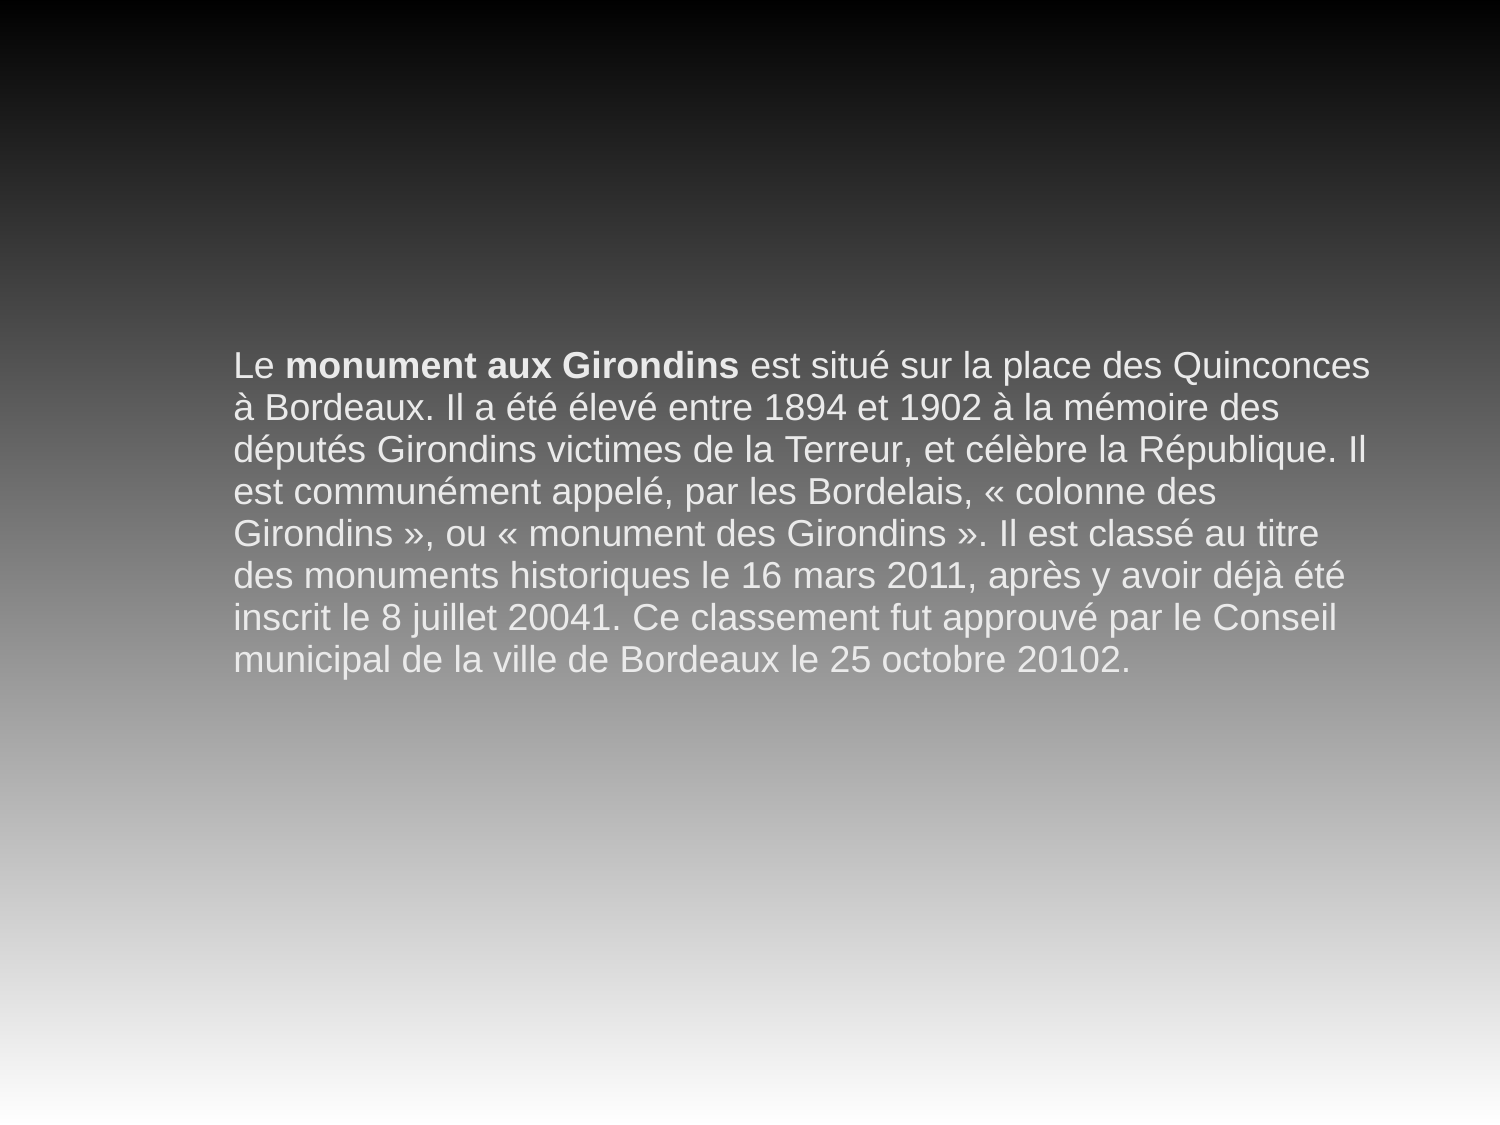

Le monument aux Girondins est situé sur la place des Quinconces à Bordeaux. Il a été élevé entre 1894 et 1902 à la mémoire des députés Girondins victimes de la Terreur, et célèbre la République. Il est communément appelé, par les Bordelais, « colonne des Girondins », ou « monument des Girondins ». Il est classé au titre des monuments historiques le 16 mars 2011, après y avoir déjà été inscrit le 8 juillet 20041. Ce classement fut approuvé par le Conseil municipal de la ville de Bordeaux le 25 octobre 20102.
| Sommaire |
| --- |